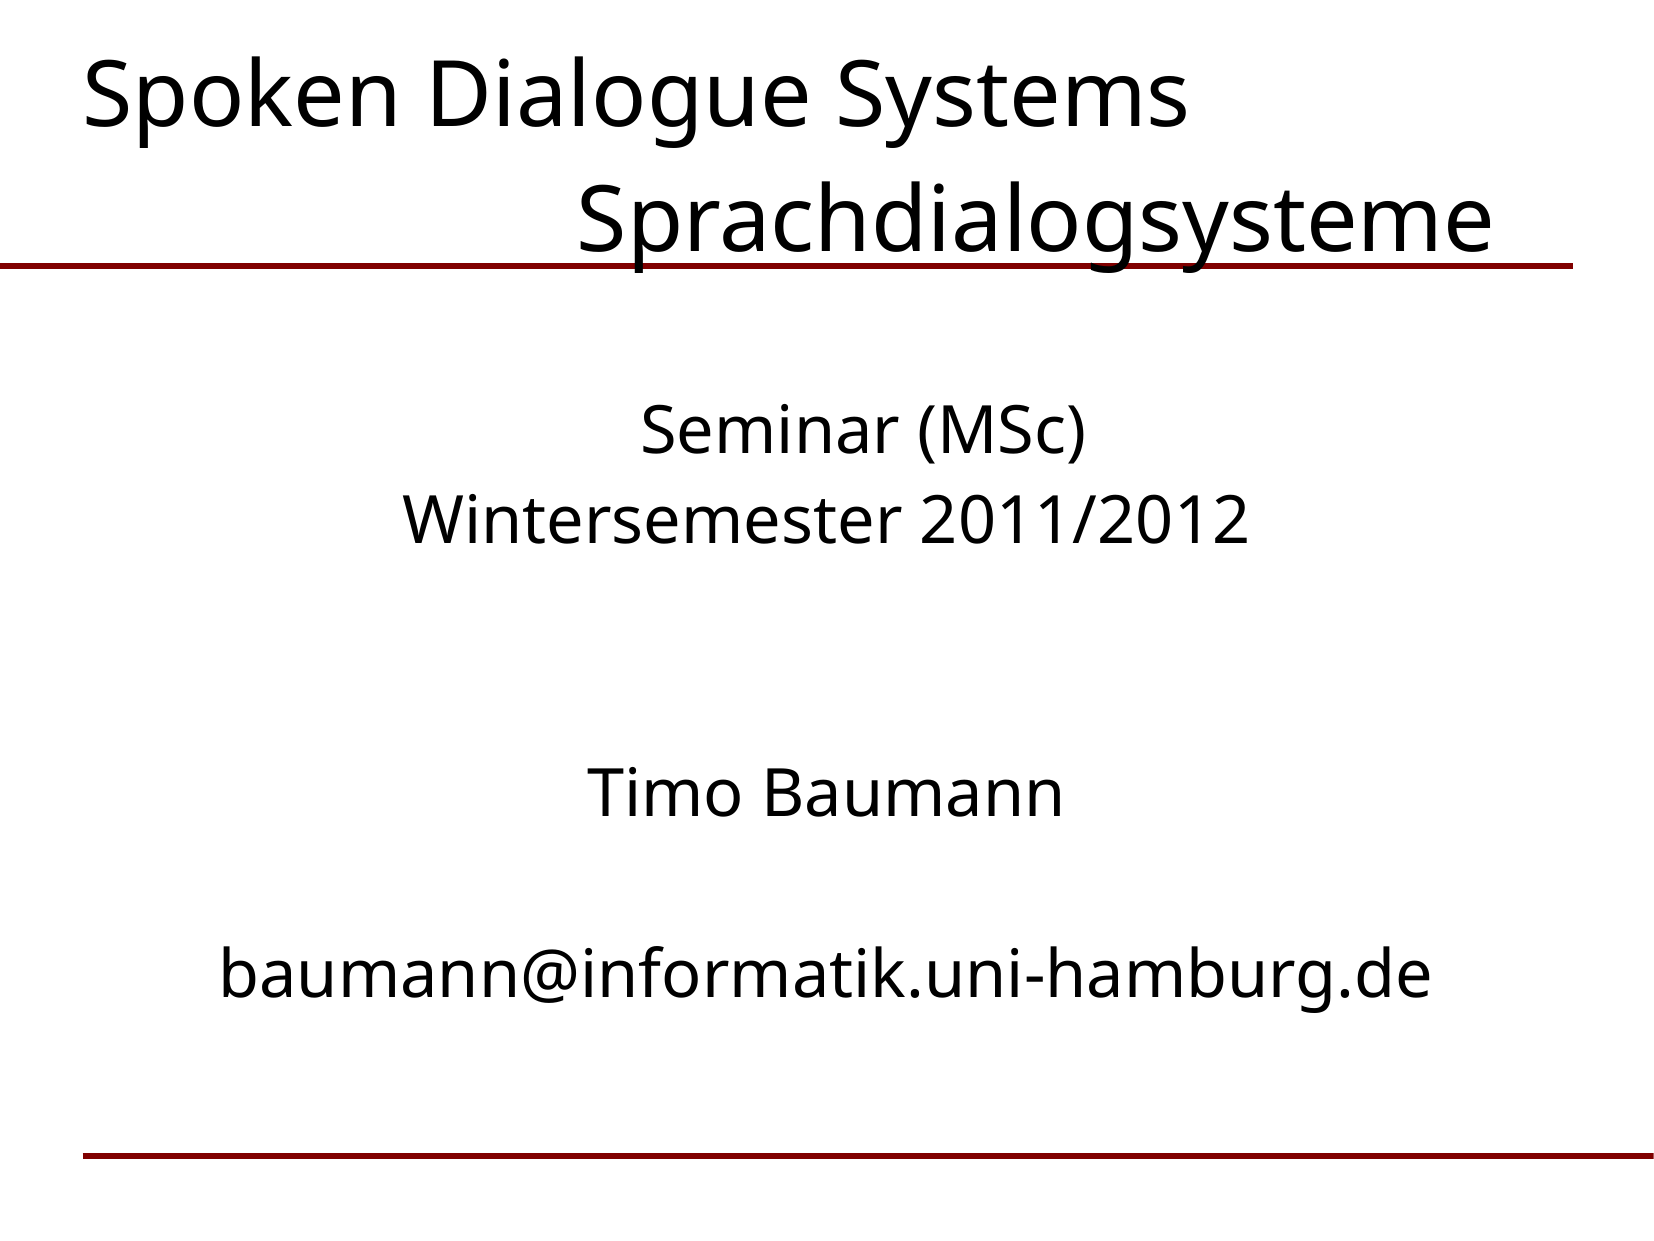

# Spoken Dialogue Systems Sprachdialogsysteme
Seminar (MSc)
Wintersemester 2011/2012
Timo Baumann
baumann@informatik.uni-hamburg.de